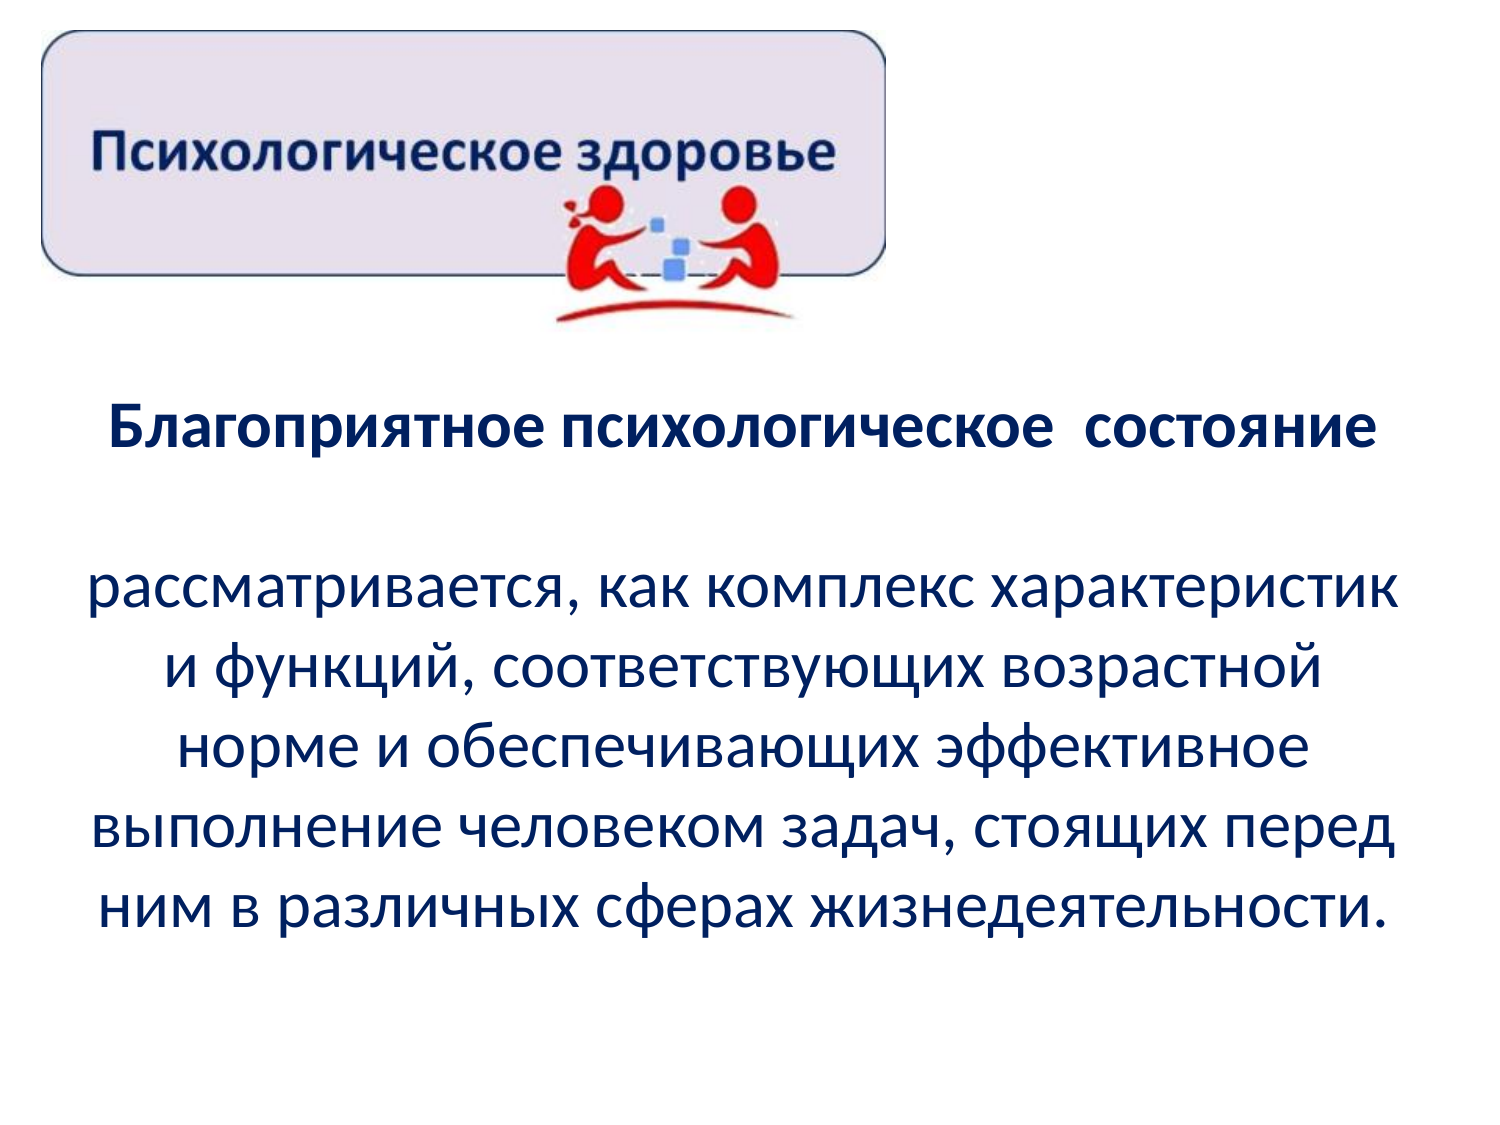

Благоприятное психологическое состояние
рассматривается, как комплекс характеристик и функций, соответствующих возрастной норме и обеспечивающих эффективное выполнение человеком задач, стоящих перед ним в различных сферах жизнедеятельности.